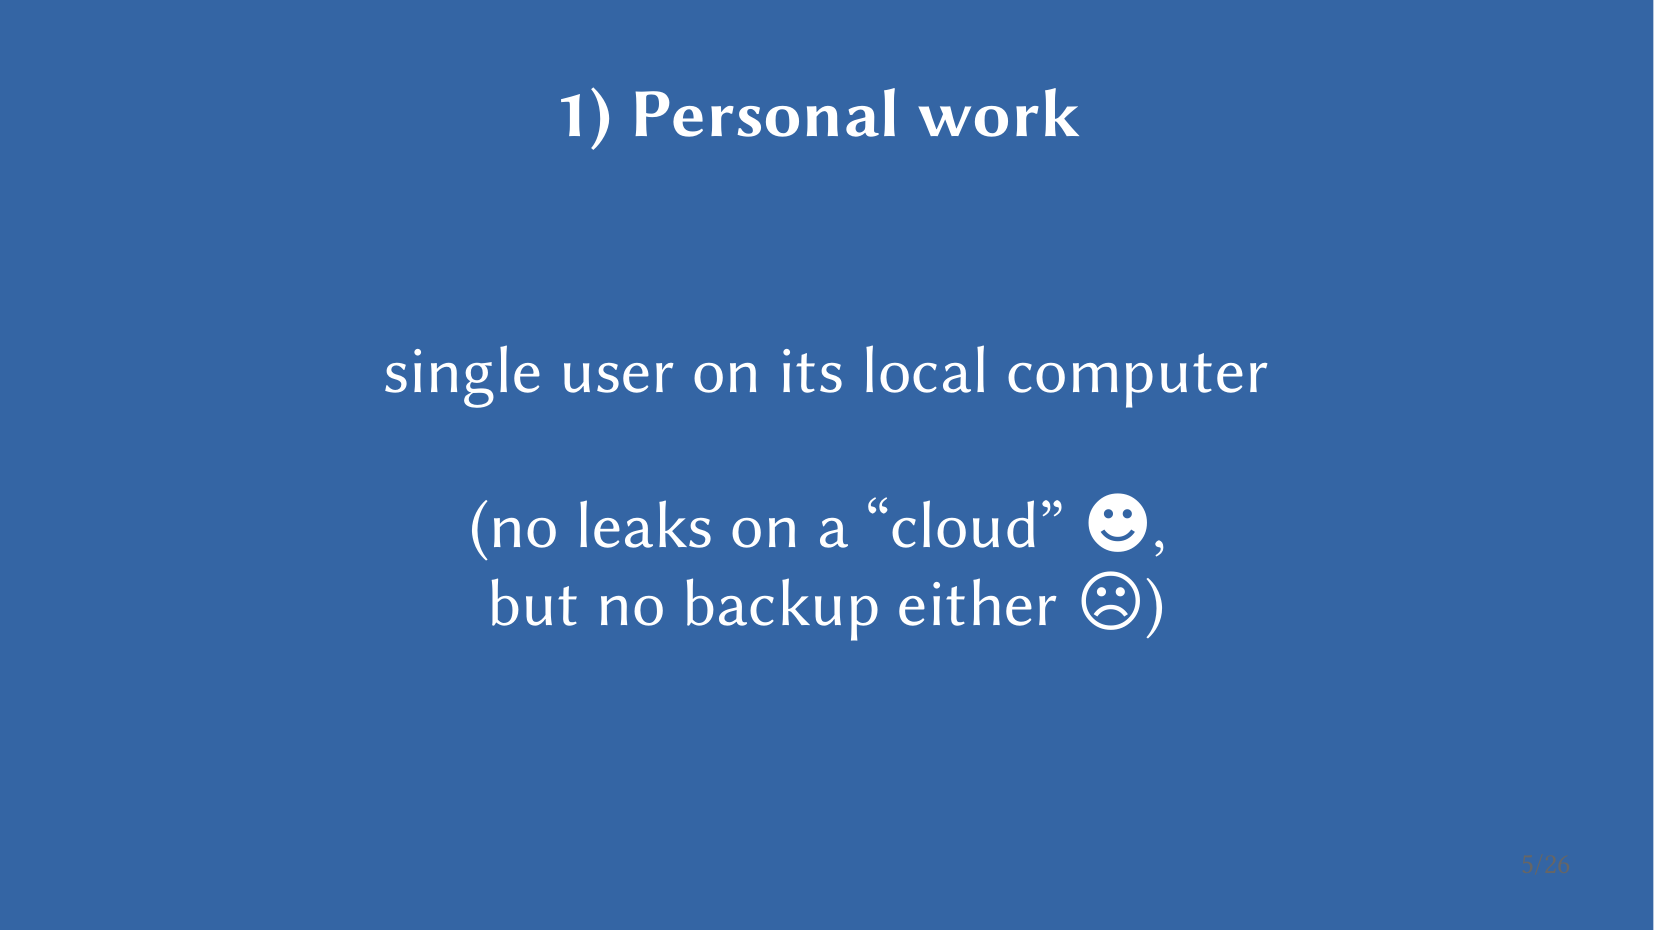

# 1) Personal work
single user on its local computer
(no leaks on a “cloud” ☻,
but no backup either ☹)
5